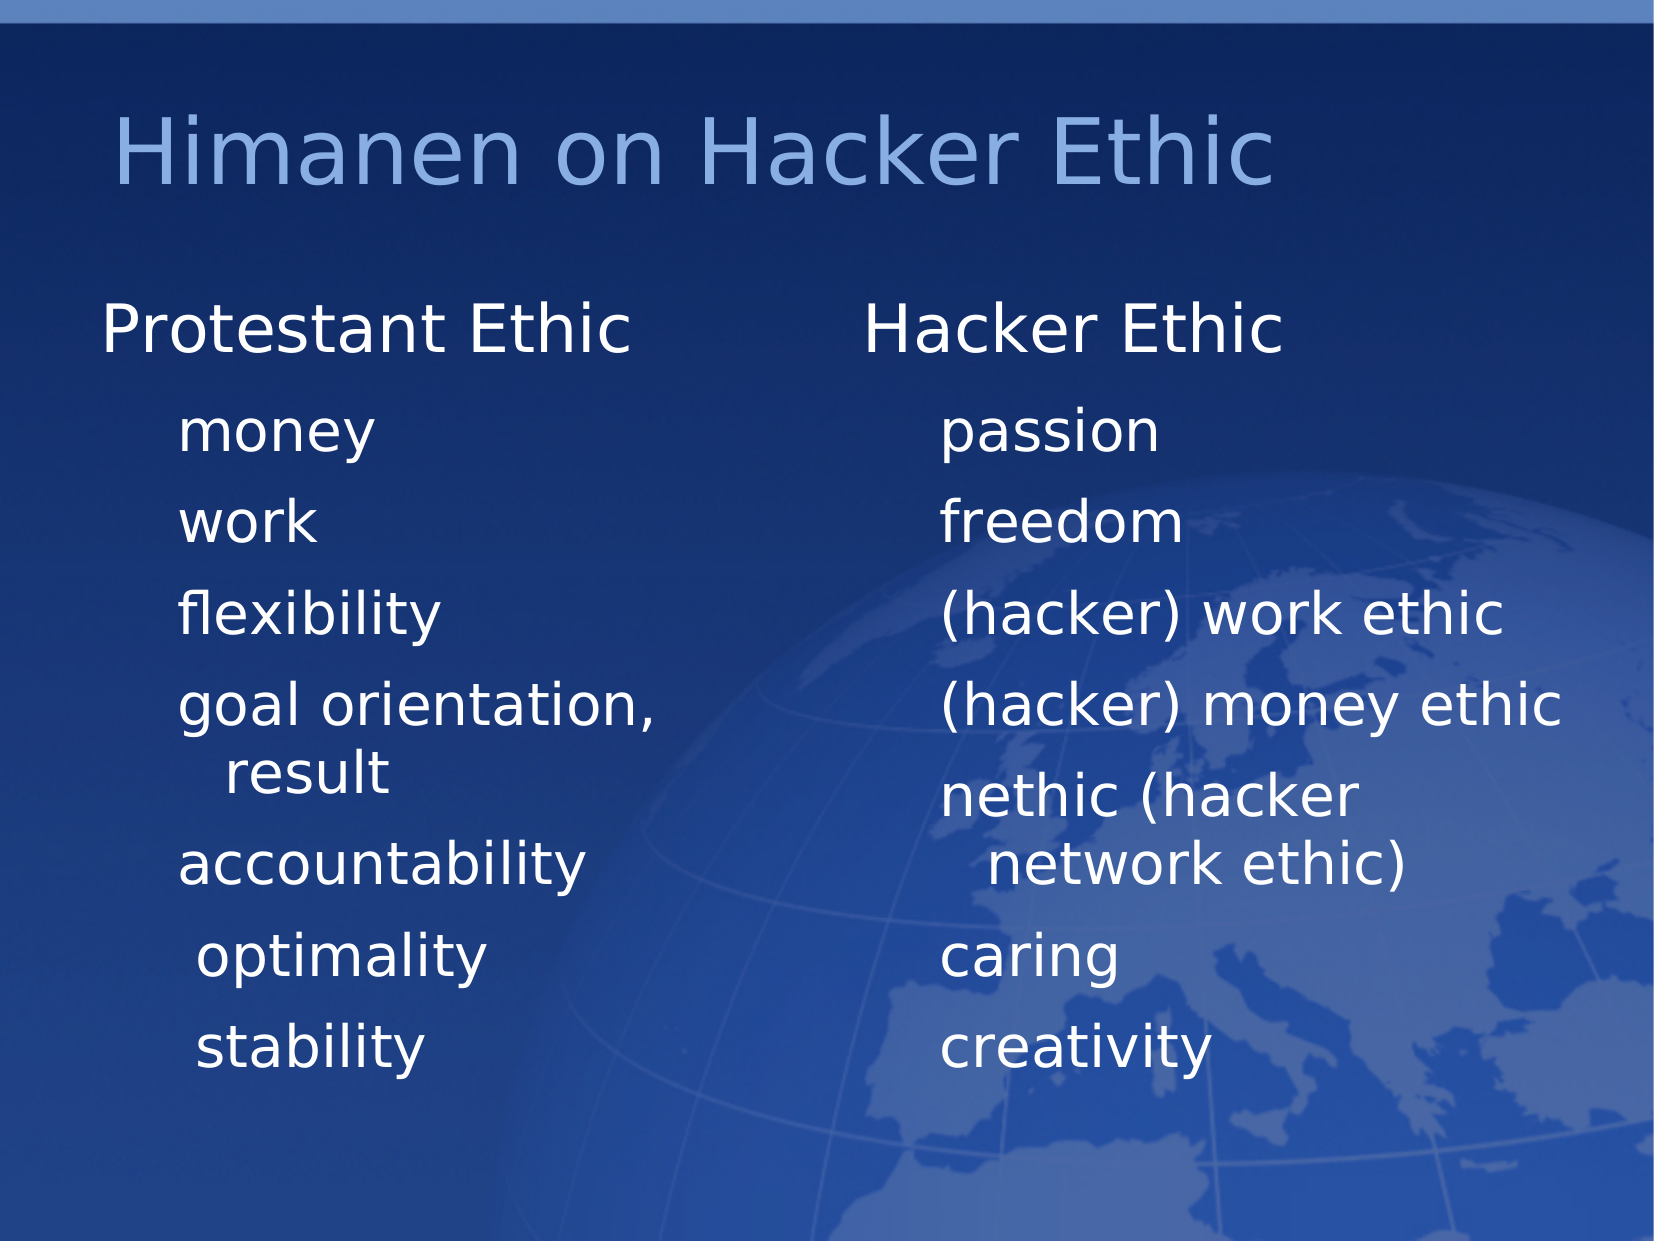

# Himanen on Hacker Ethic
Protestant Ethic
money
work
flexibility
goal orientation, result
accountability
 optimality
 stability
Hacker Ethic
passion
freedom
(hacker) work ethic
(hacker) money ethic
nethic (hacker network ethic)
caring
creativity